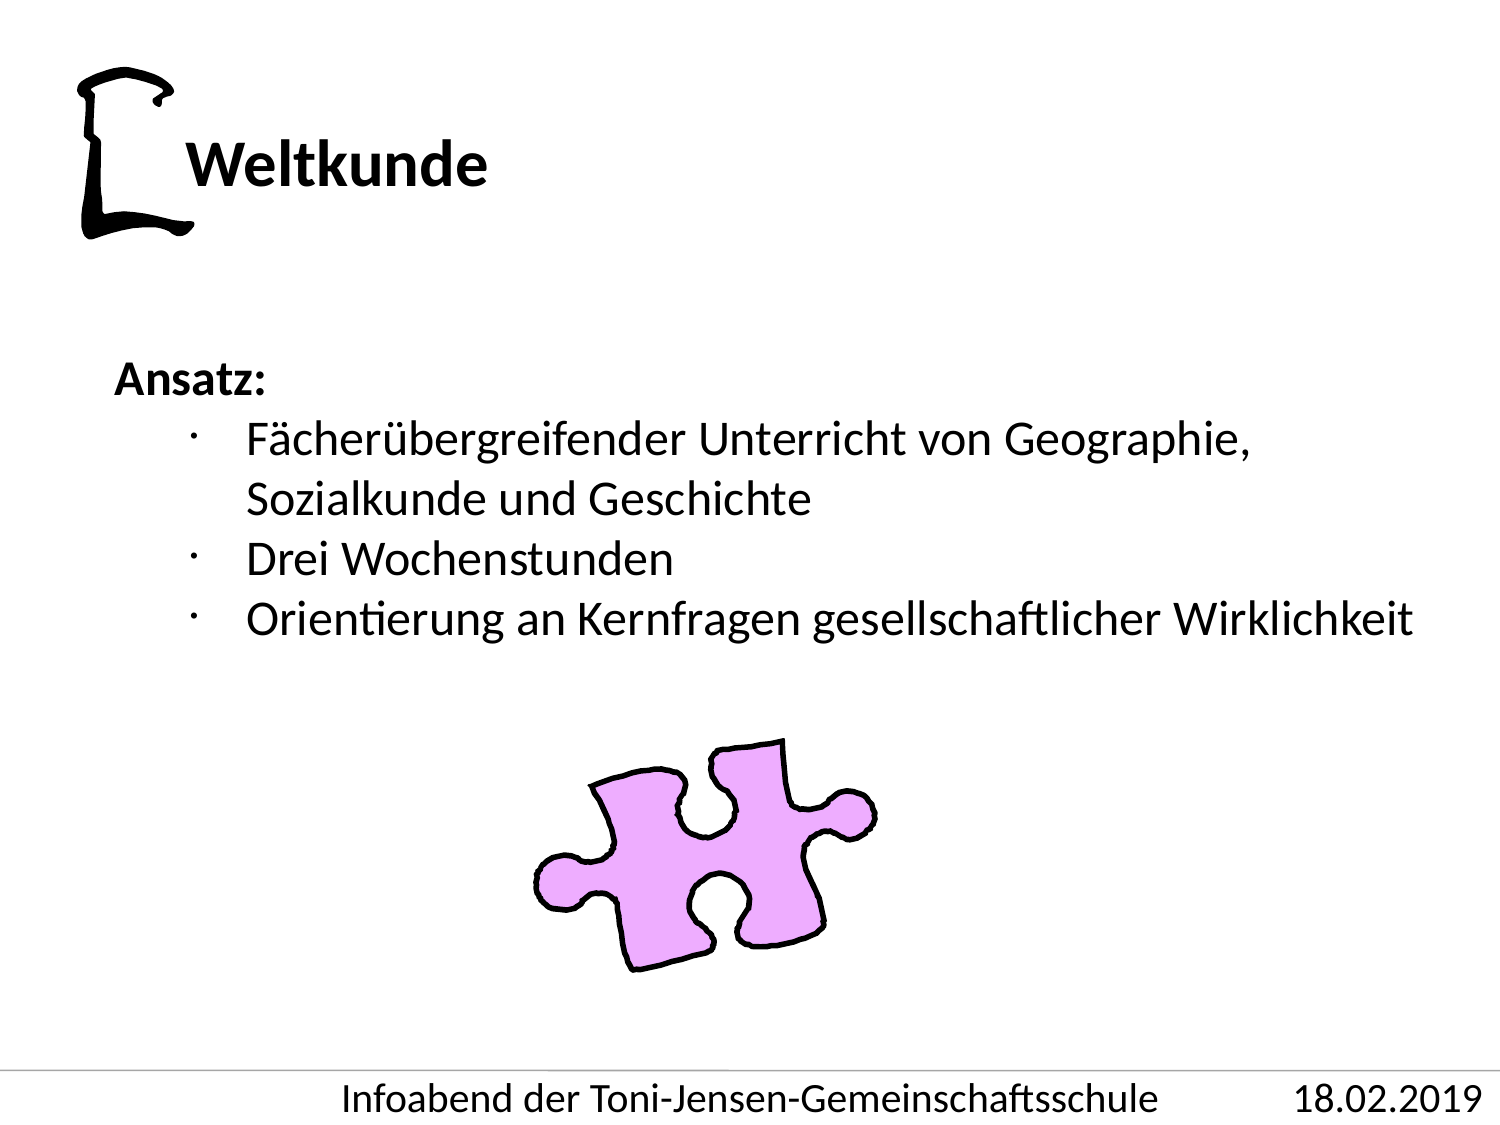

Weltkunde
Ansatz:
Fächerübergreifender Unterricht von Geographie, Sozialkunde und Geschichte
Drei Wochenstunden
Orientierung an Kernfragen gesellschaftlicher Wirklichkeit
18.02.2019
Infoabend der Toni-Jensen-Gemeinschaftsschule